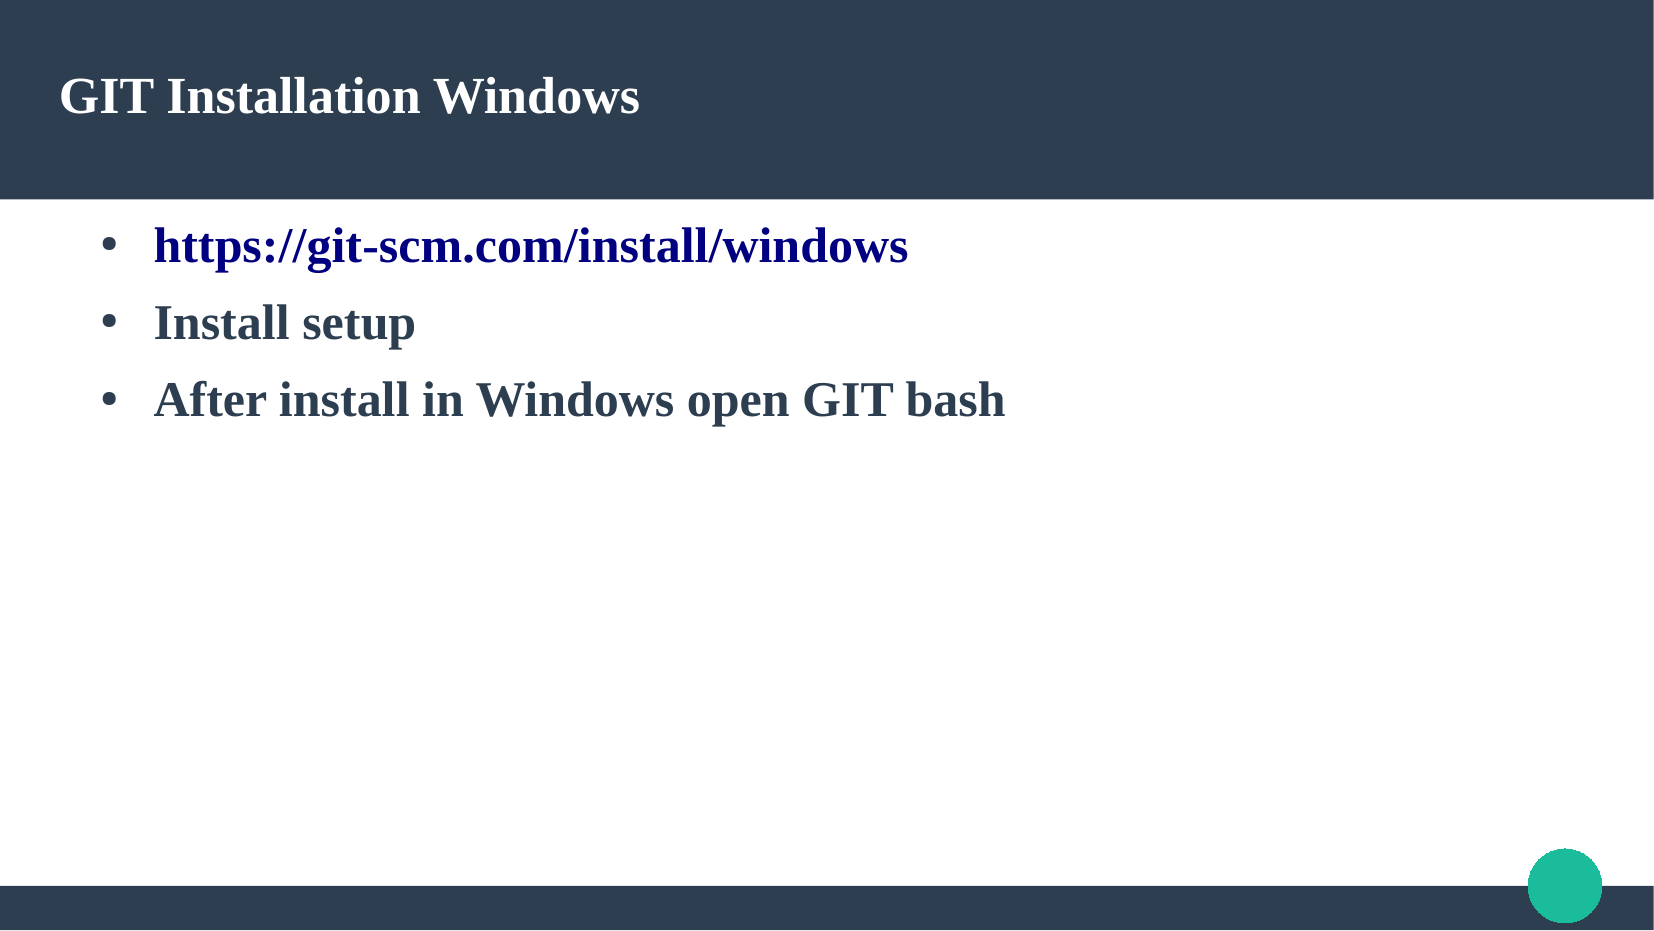

# GIT Installation Windows
https://git-scm.com/install/windows
Install setup
After install in Windows open GIT bash